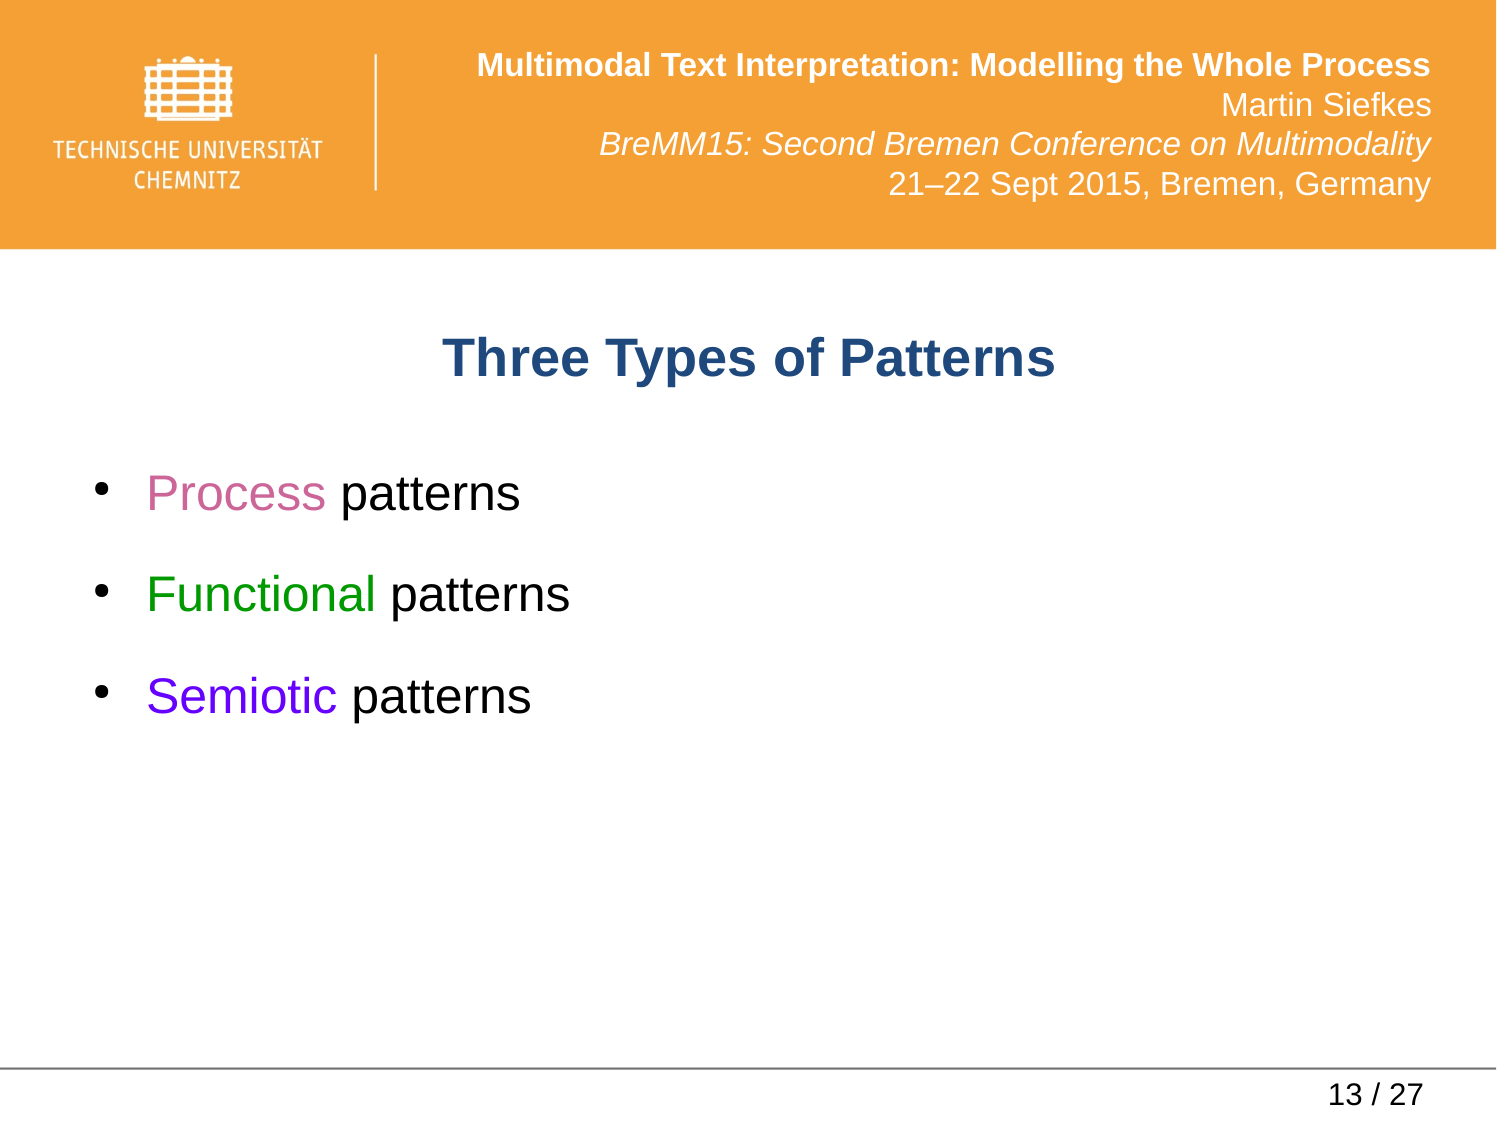

#
Three Types of Patterns
Process patterns
Functional patterns
Semiotic patterns